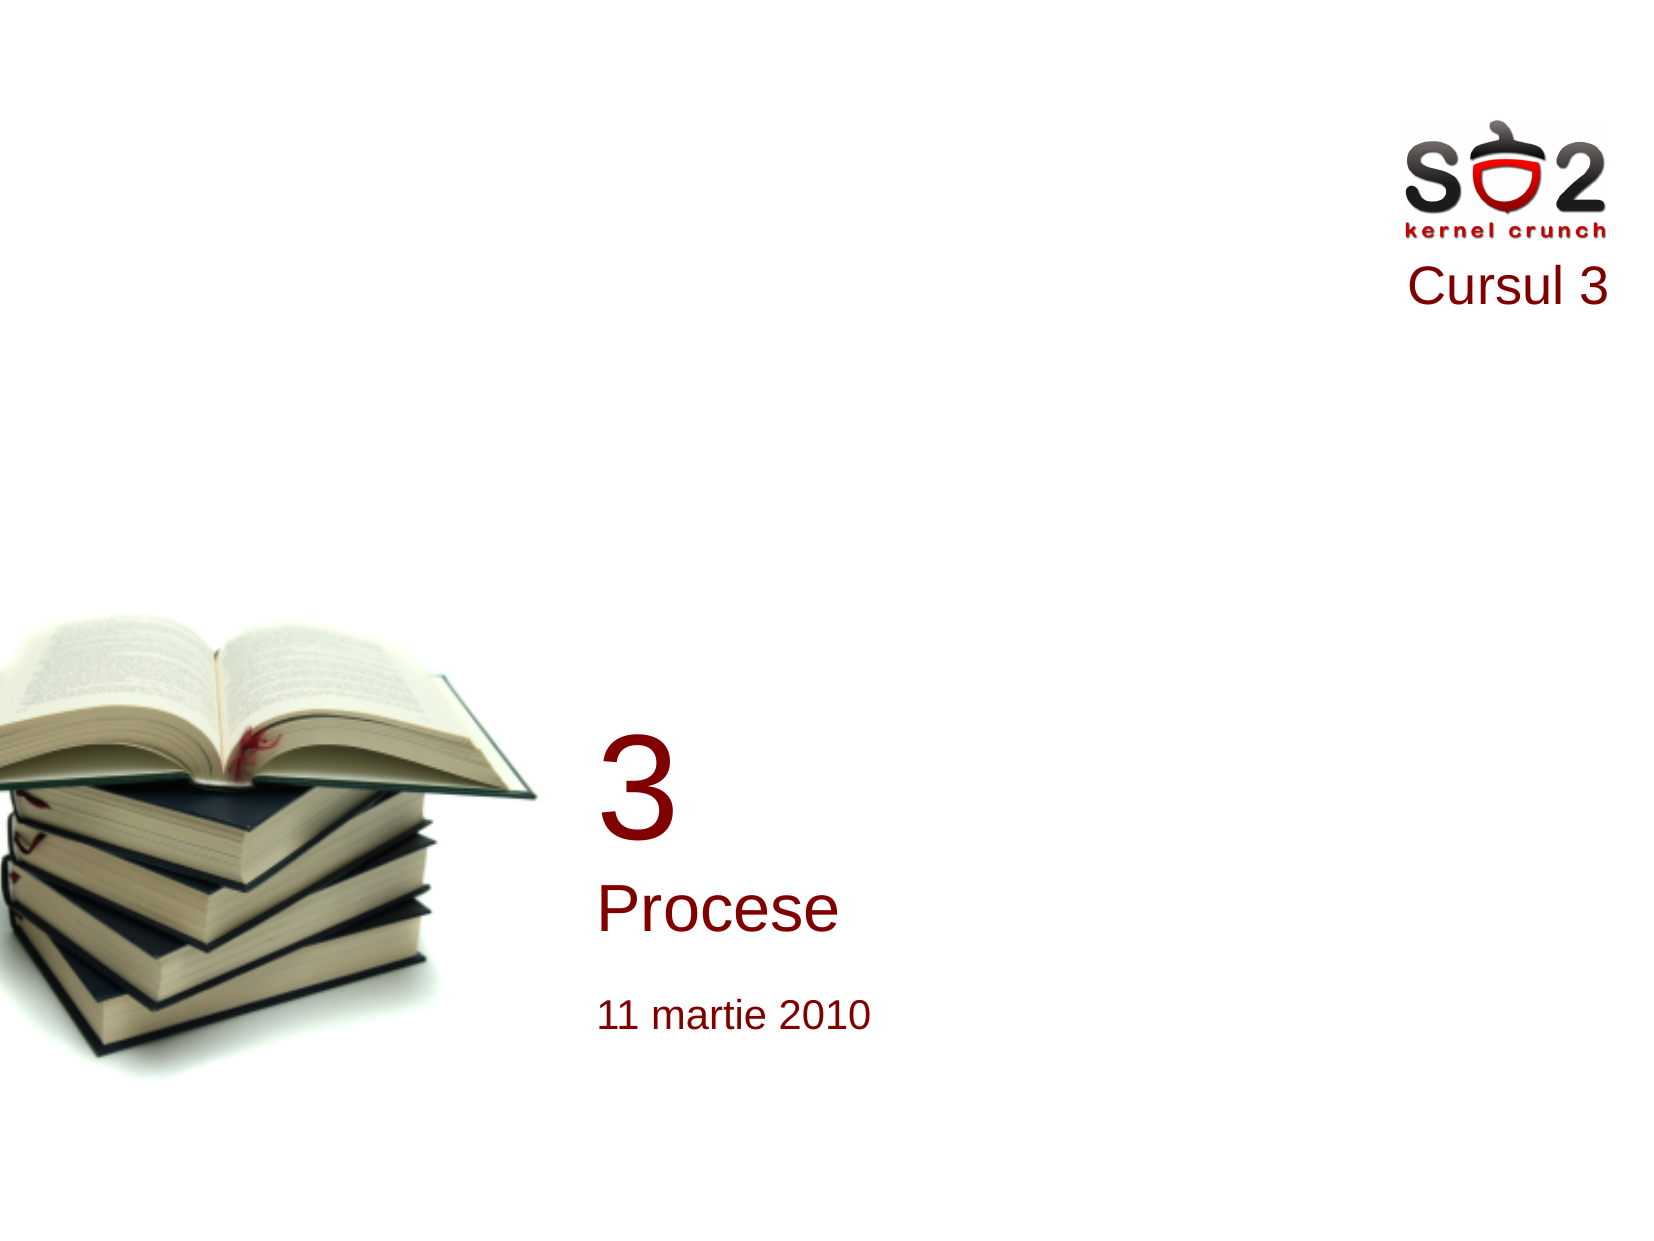

# Cursul 3
3
Procese
11 martie 2010